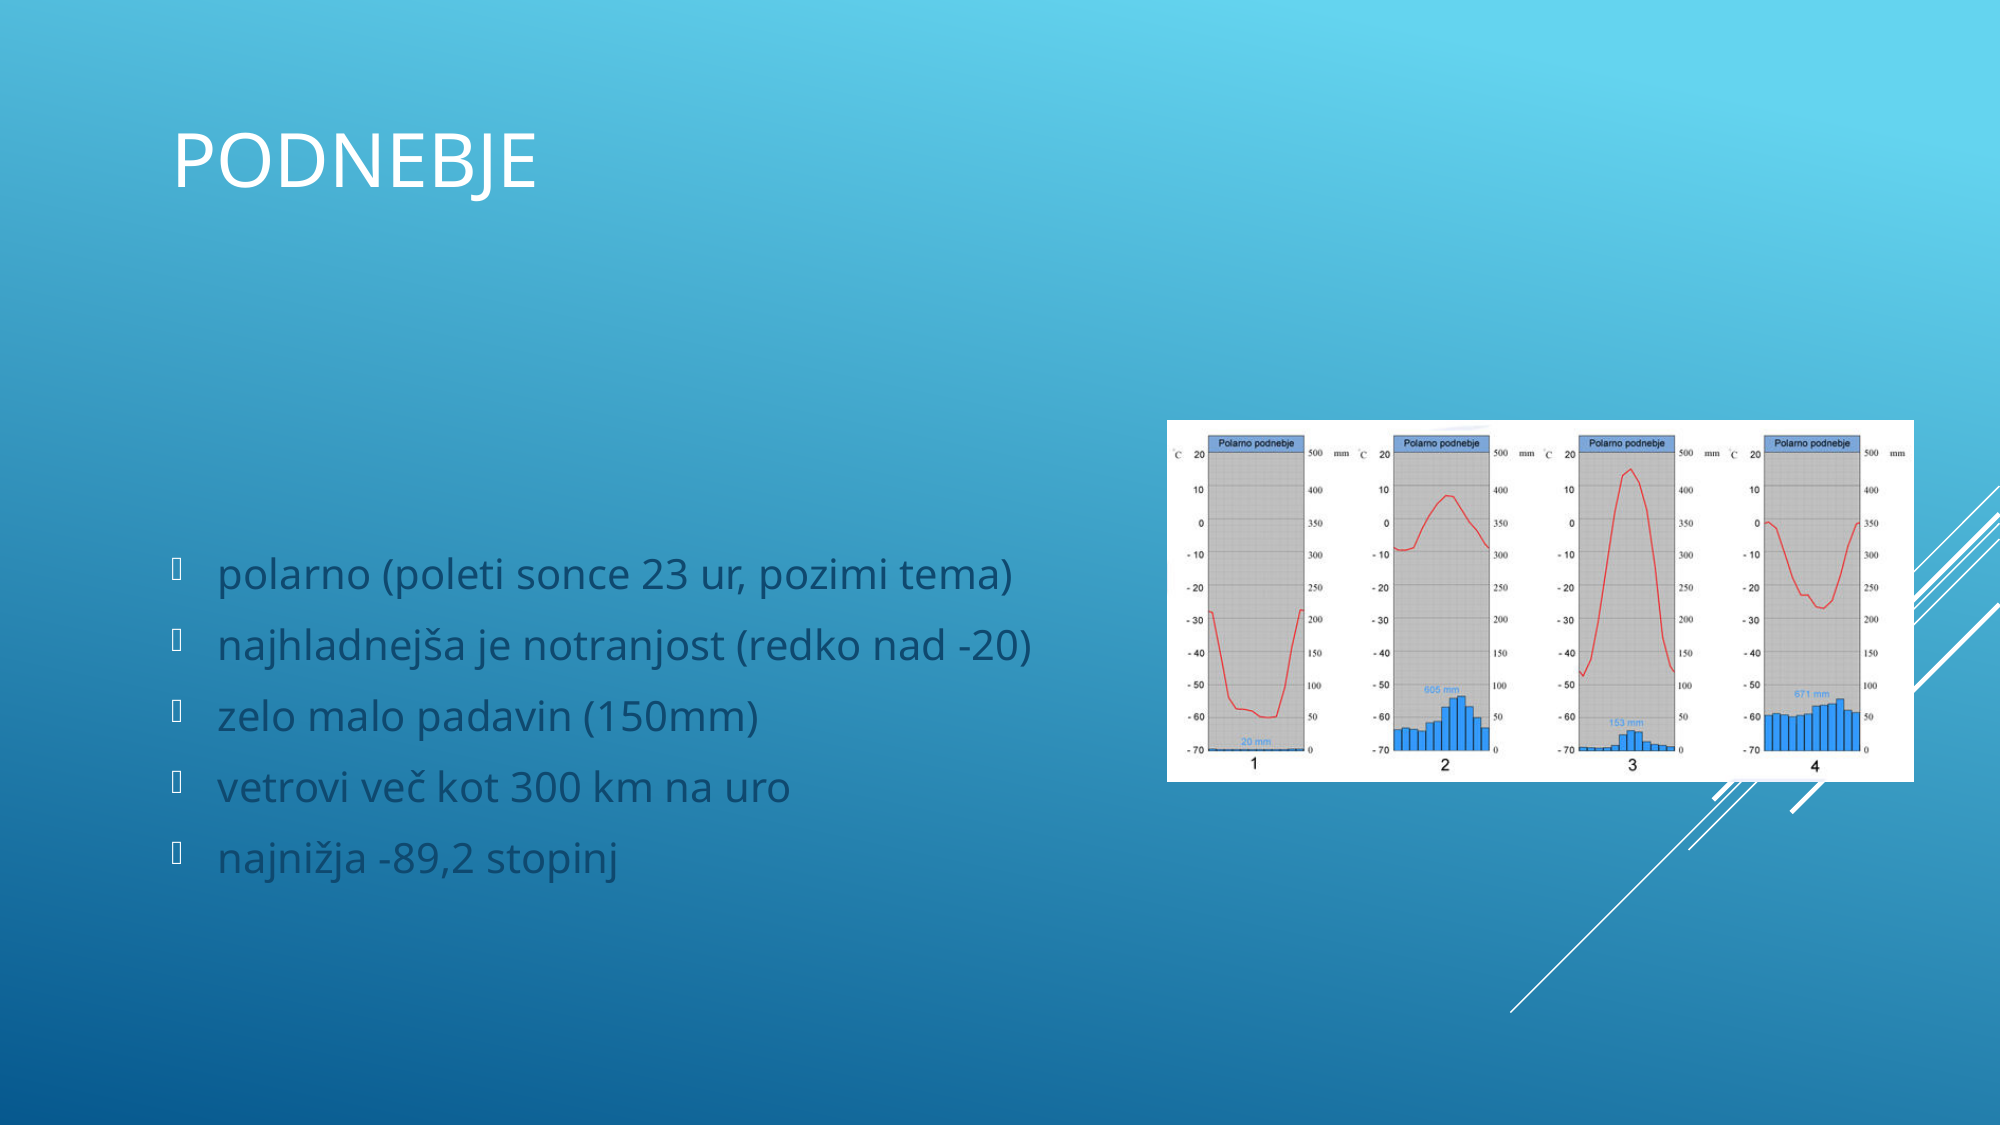

# Podnebje
polarno (poleti sonce 23 ur, pozimi tema)
najhladnejša je notranjost (redko nad -20)
zelo malo padavin (150mm)
vetrovi več kot 300 km na uro
najnižja -89,2 stopinj